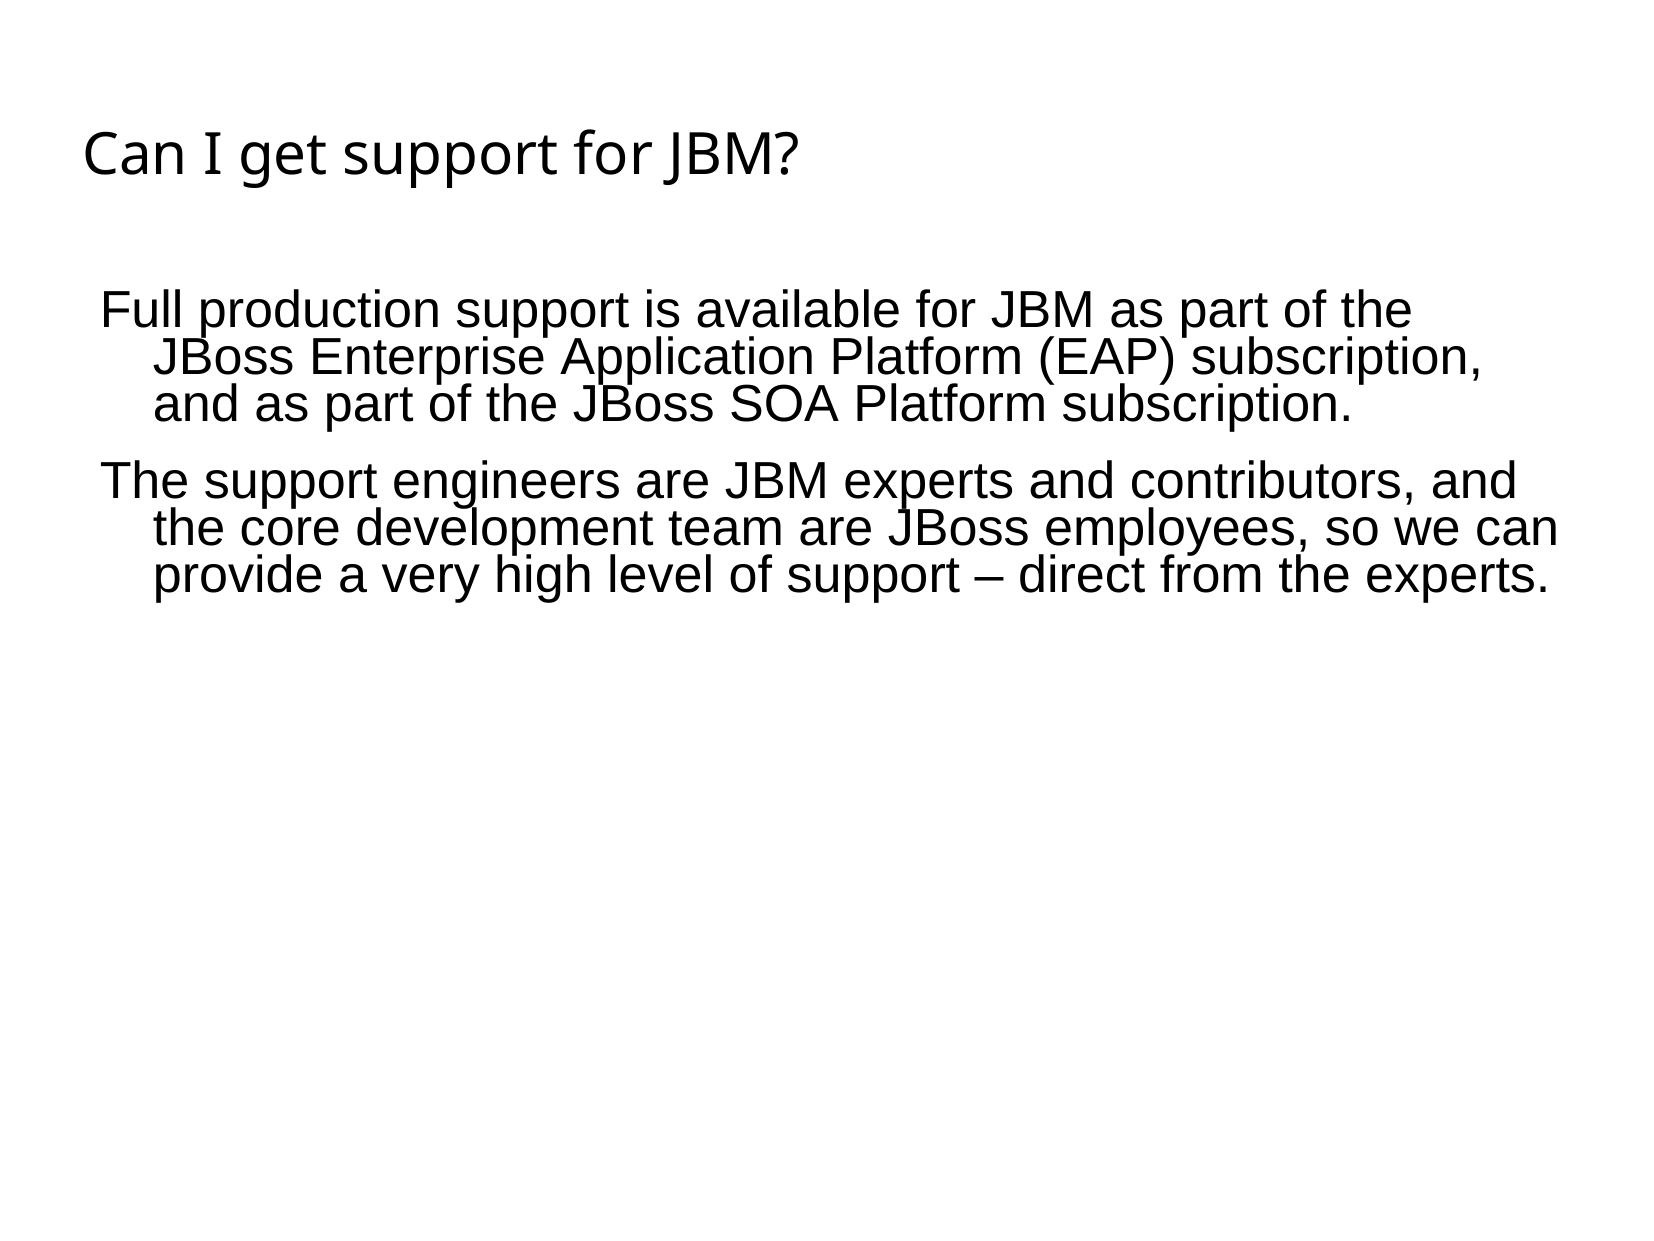

# Can I get support for JBM?
Full production support is available for JBM as part of the JBoss Enterprise Application Platform (EAP) subscription, and as part of the JBoss SOA Platform subscription.
The support engineers are JBM experts and contributors, and the core development team are JBoss employees, so we can provide a very high level of support – direct from the experts.